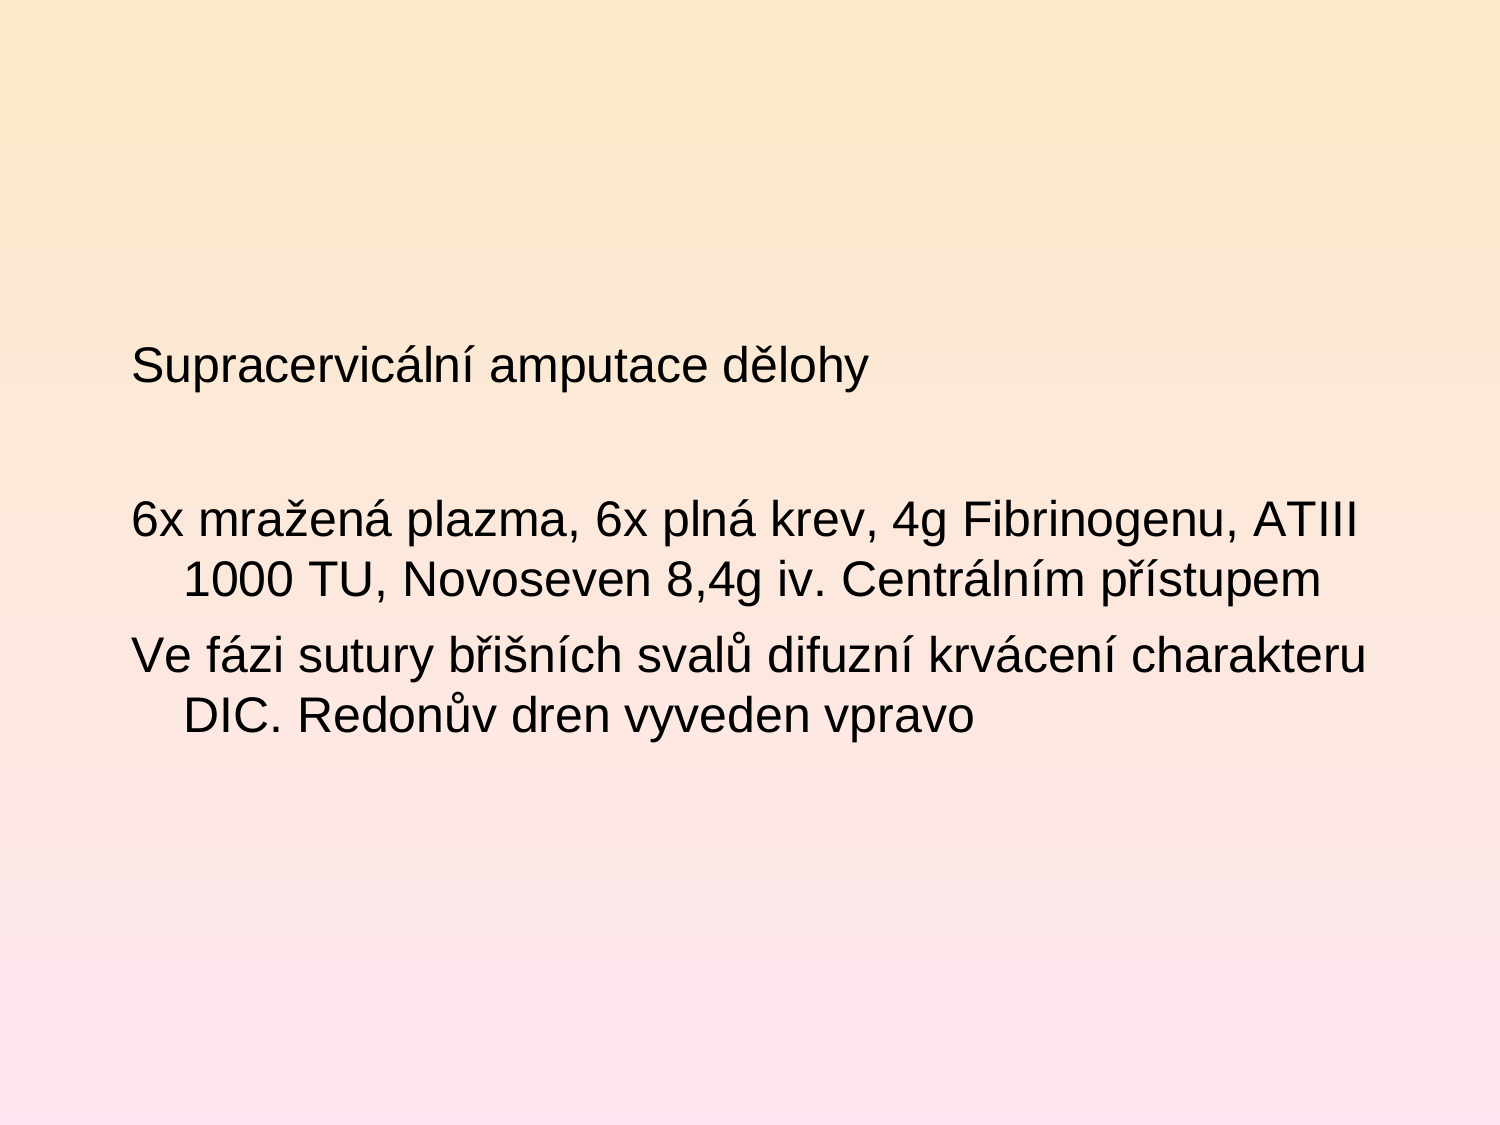

#
Supracervicální amputace dělohy
6x mražená plazma, 6x plná krev, 4g Fibrinogenu, ATIII 1000 TU, Novoseven 8,4g iv. Centrálním přístupem
Ve fázi sutury břišních svalů difuzní krvácení charakteru DIC. Redonův dren vyveden vpravo